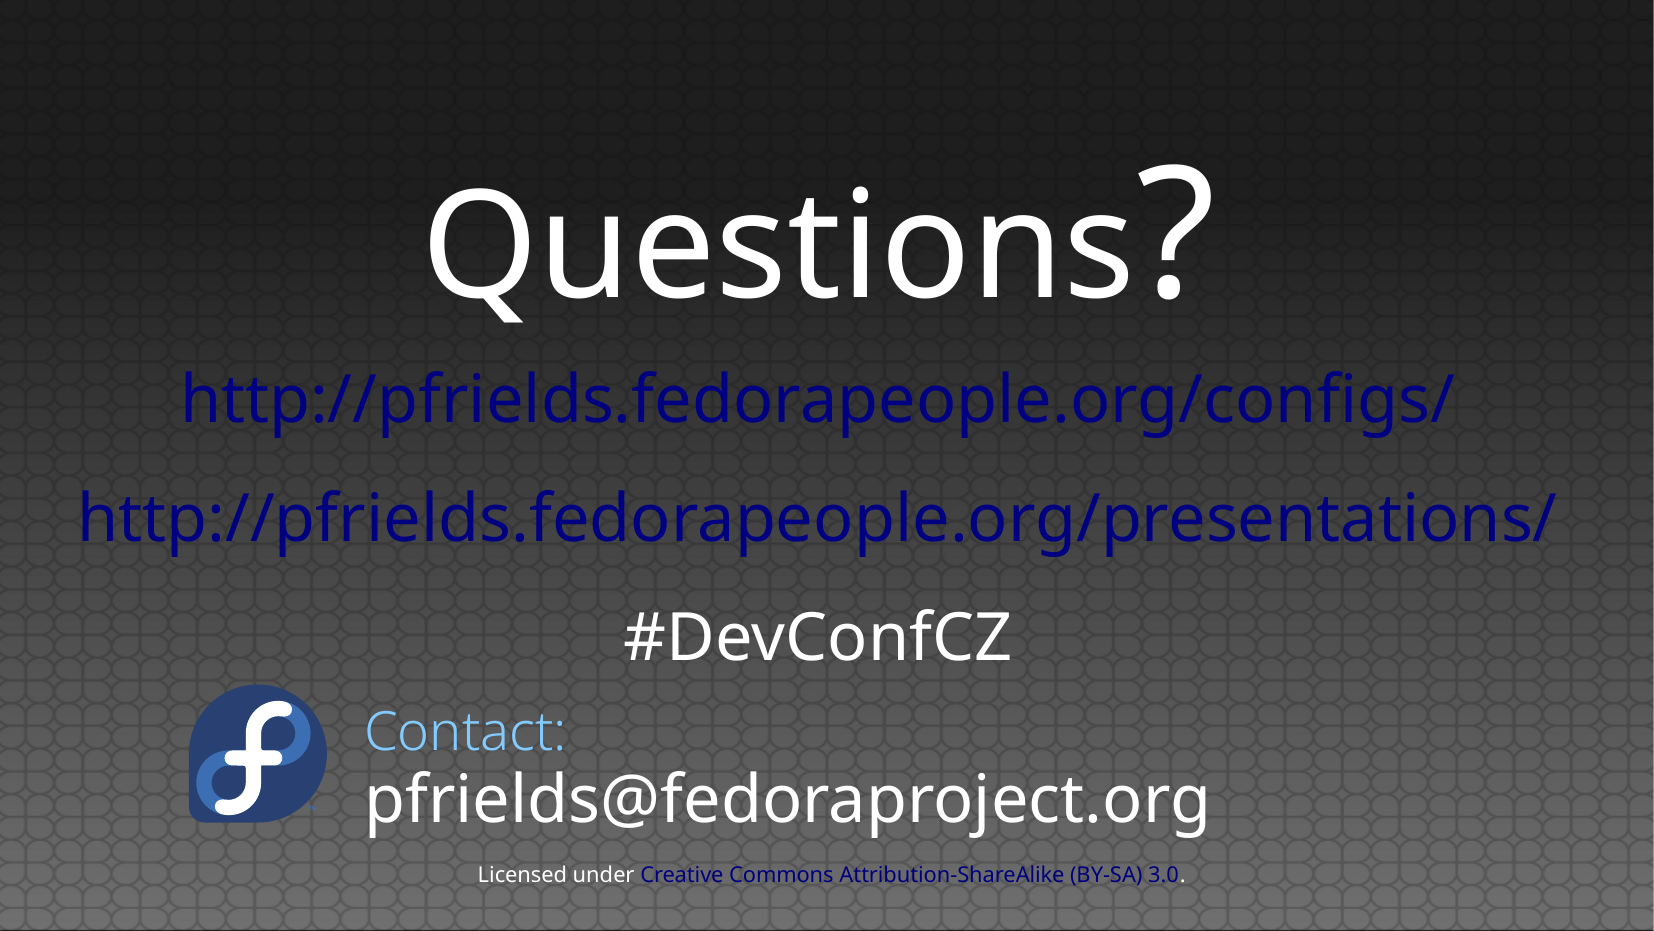

# Questions? http://pfrields.fedorapeople.org/configs/ http://pfrields.fedorapeople.org/presentations/ #DevConfCZ
Contact:
pfrields@fedoraproject.org
Licensed under Creative Commons Attribution-ShareAlike (BY-SA) 3.0.